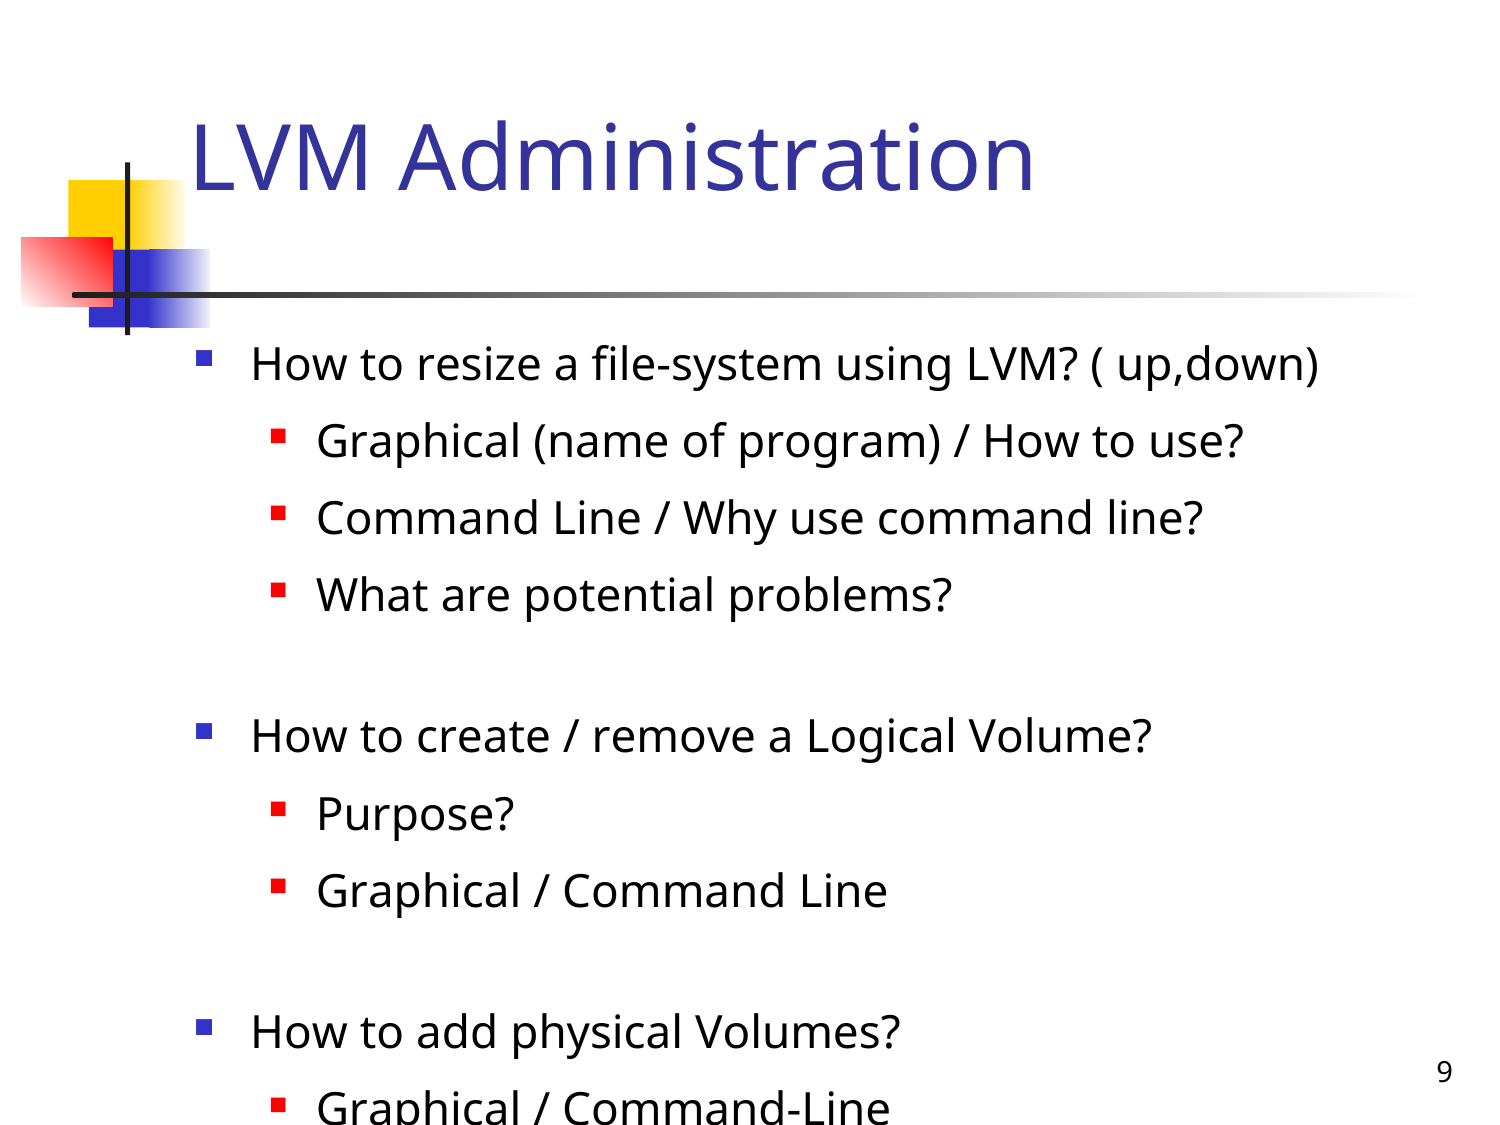

# LVM Administration
How to resize a file-system using LVM? ( up,down)
Graphical (name of program) / How to use?
Command Line / Why use command line?
What are potential problems?
How to create / remove a Logical Volume?
Purpose?
Graphical / Command Line
How to add physical Volumes?
Graphical / Command-Line
9